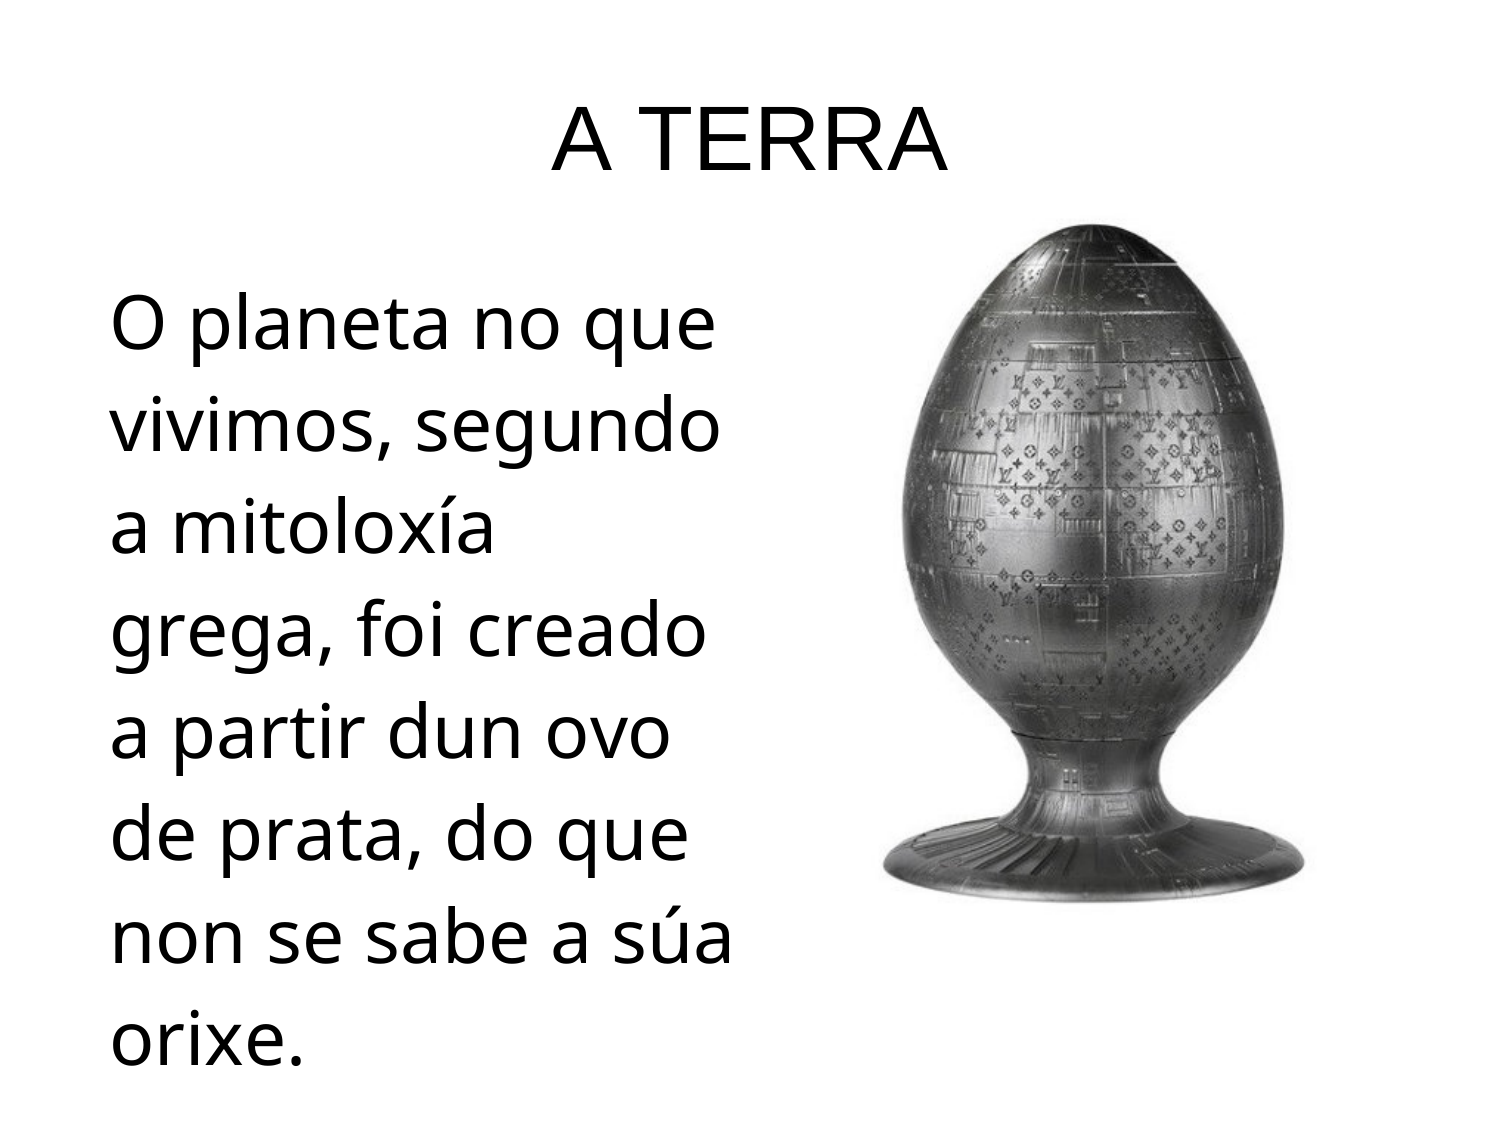

# A TERRA
O planeta no que vivimos, segundo a mitoloxía grega, foi creado a partir dun ovo de prata, do que non se sabe a súa orixe.